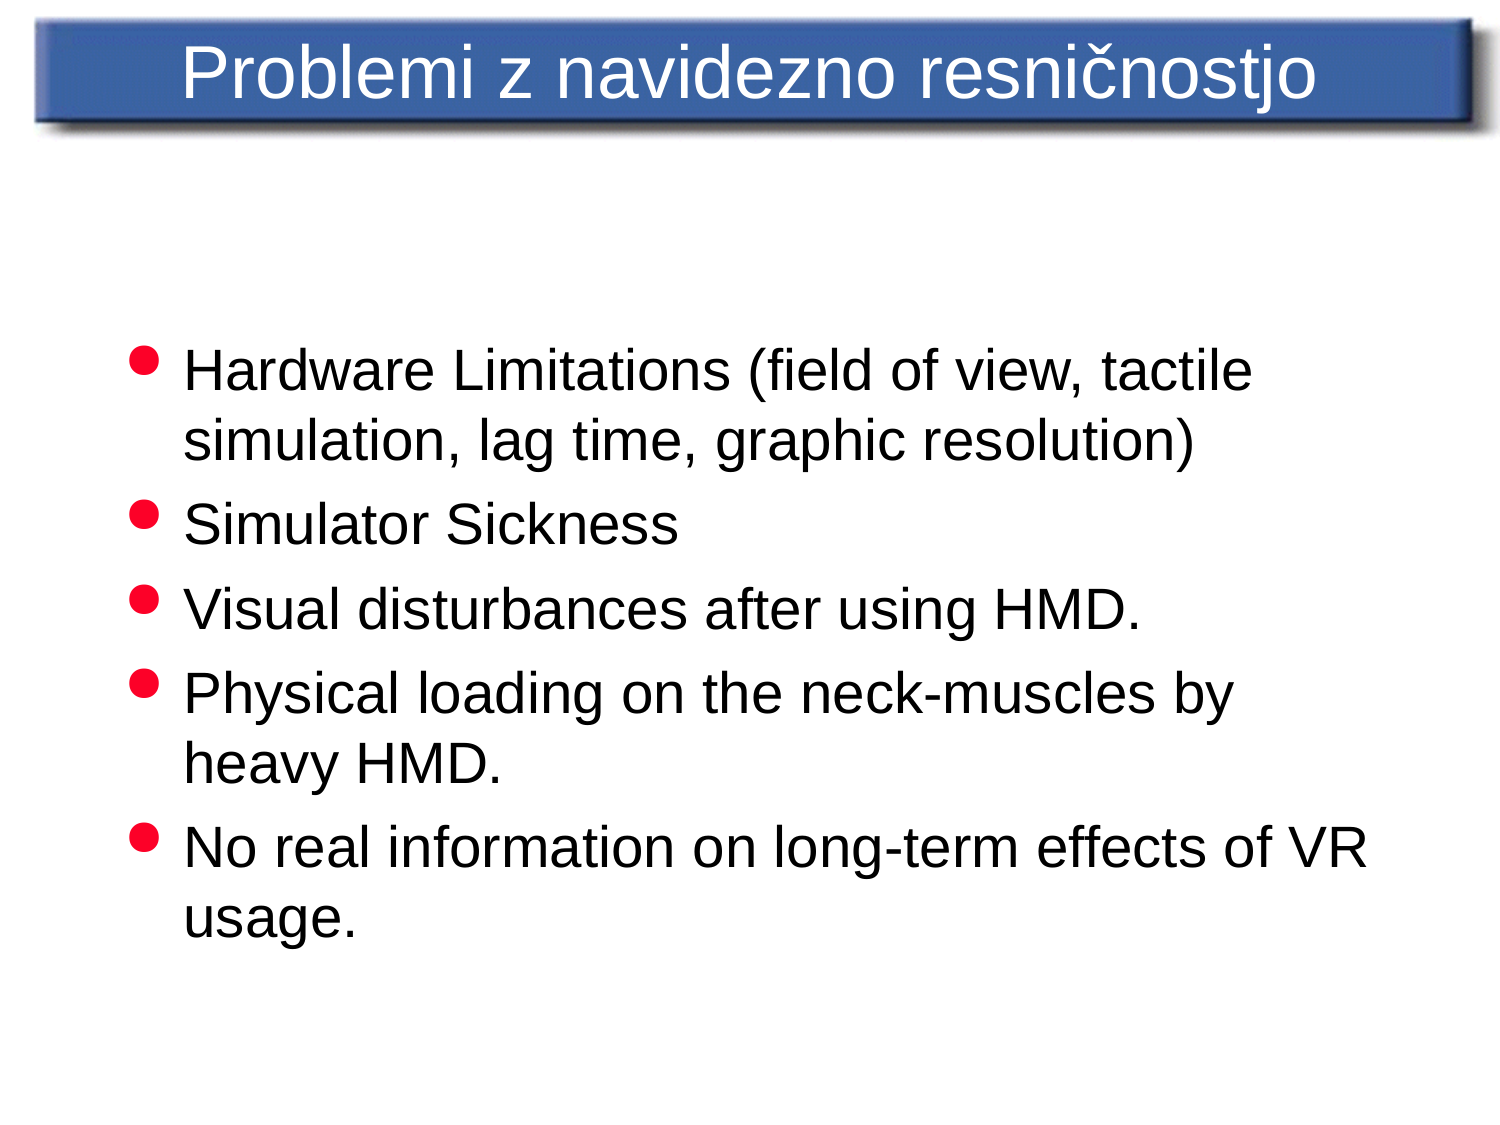

# Problemi z navidezno resničnostjo
Hardware Limitations (field of view, tactile simulation, lag time, graphic resolution)
Simulator Sickness
Visual disturbances after using HMD.
Physical loading on the neck-muscles by heavy HMD.
No real information on long-term effects of VR usage.